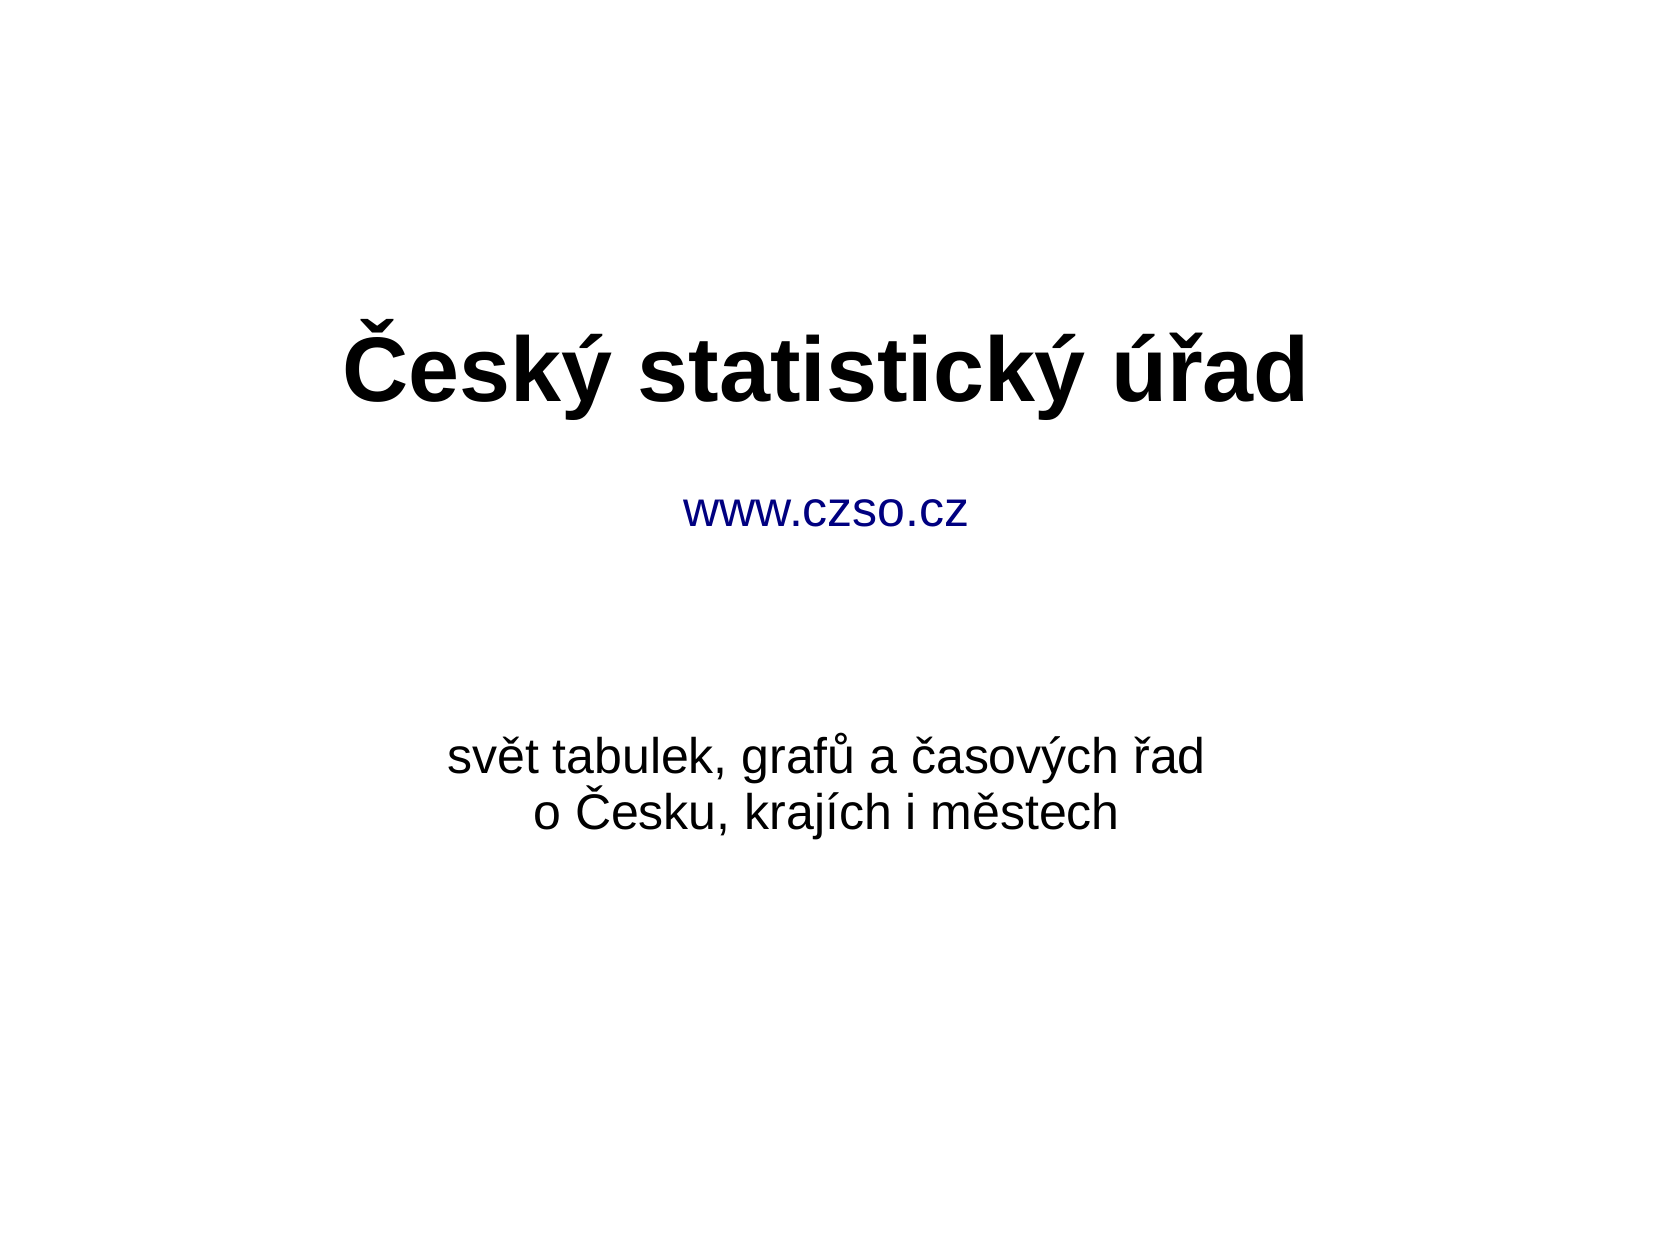

# Český statistický úřad
www.czso.cz
svět tabulek, grafů a časových řad
o Česku, krajích i městech